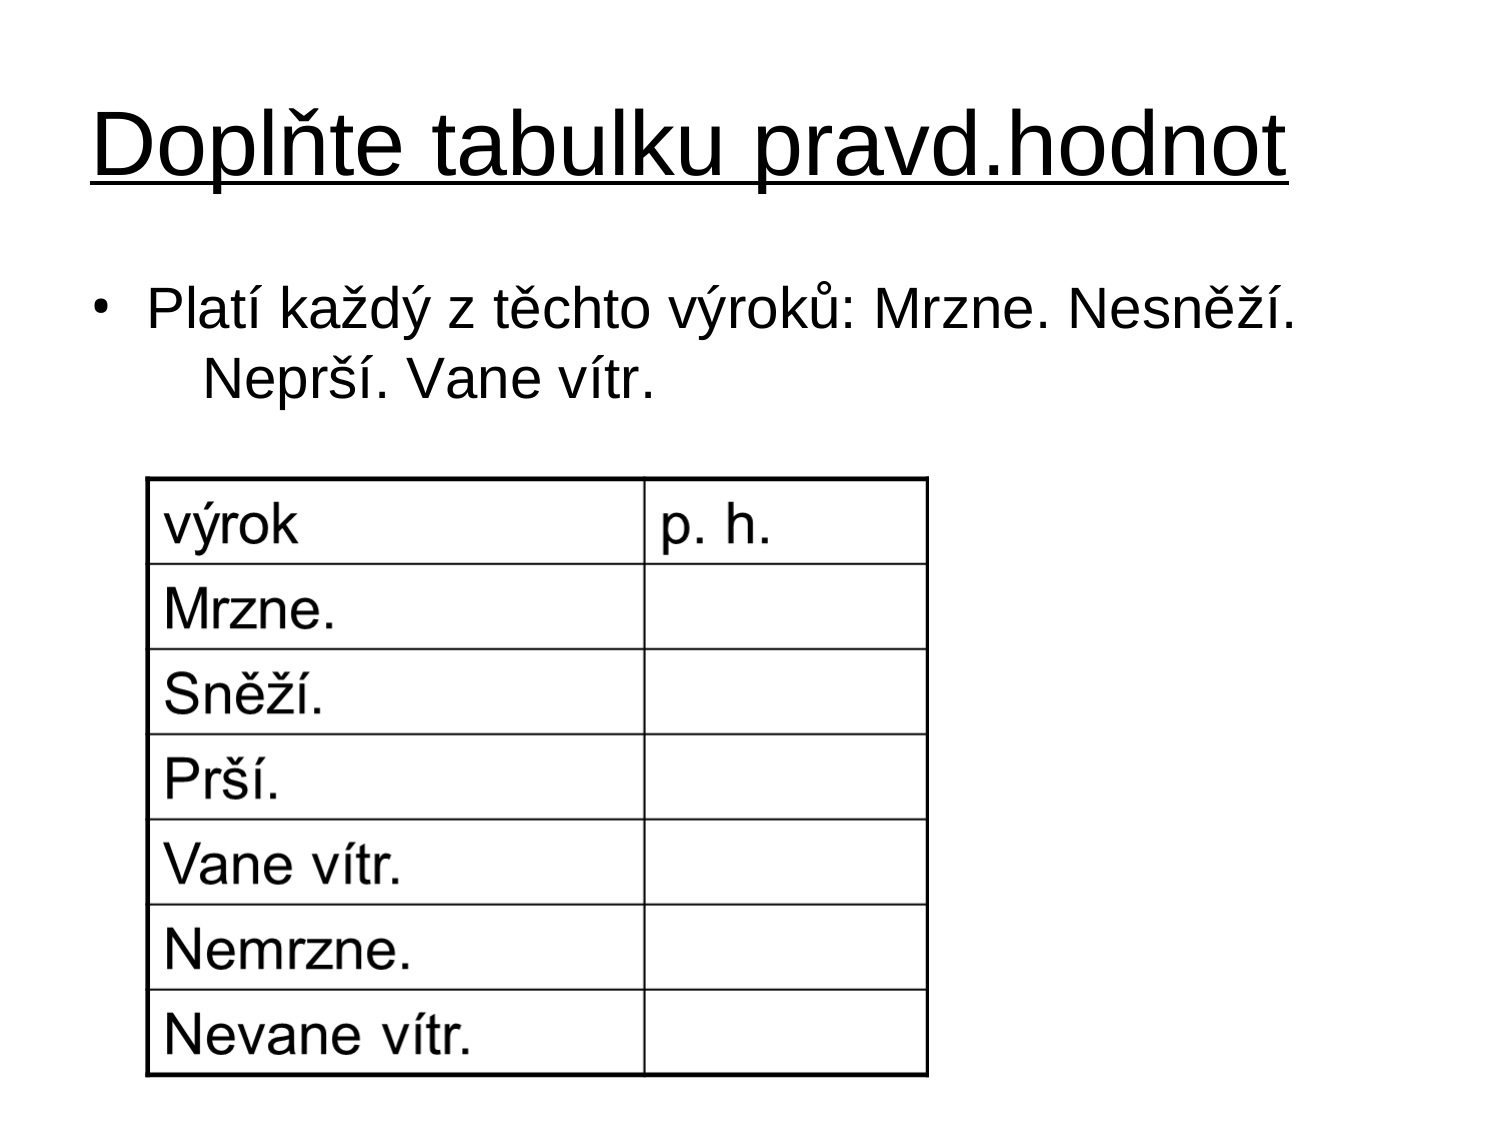

# Doplňte tabulku pravd.hodnot
Platí každý z těchto výroků: Mrzne. Nesněží. Neprší. Vane vítr.